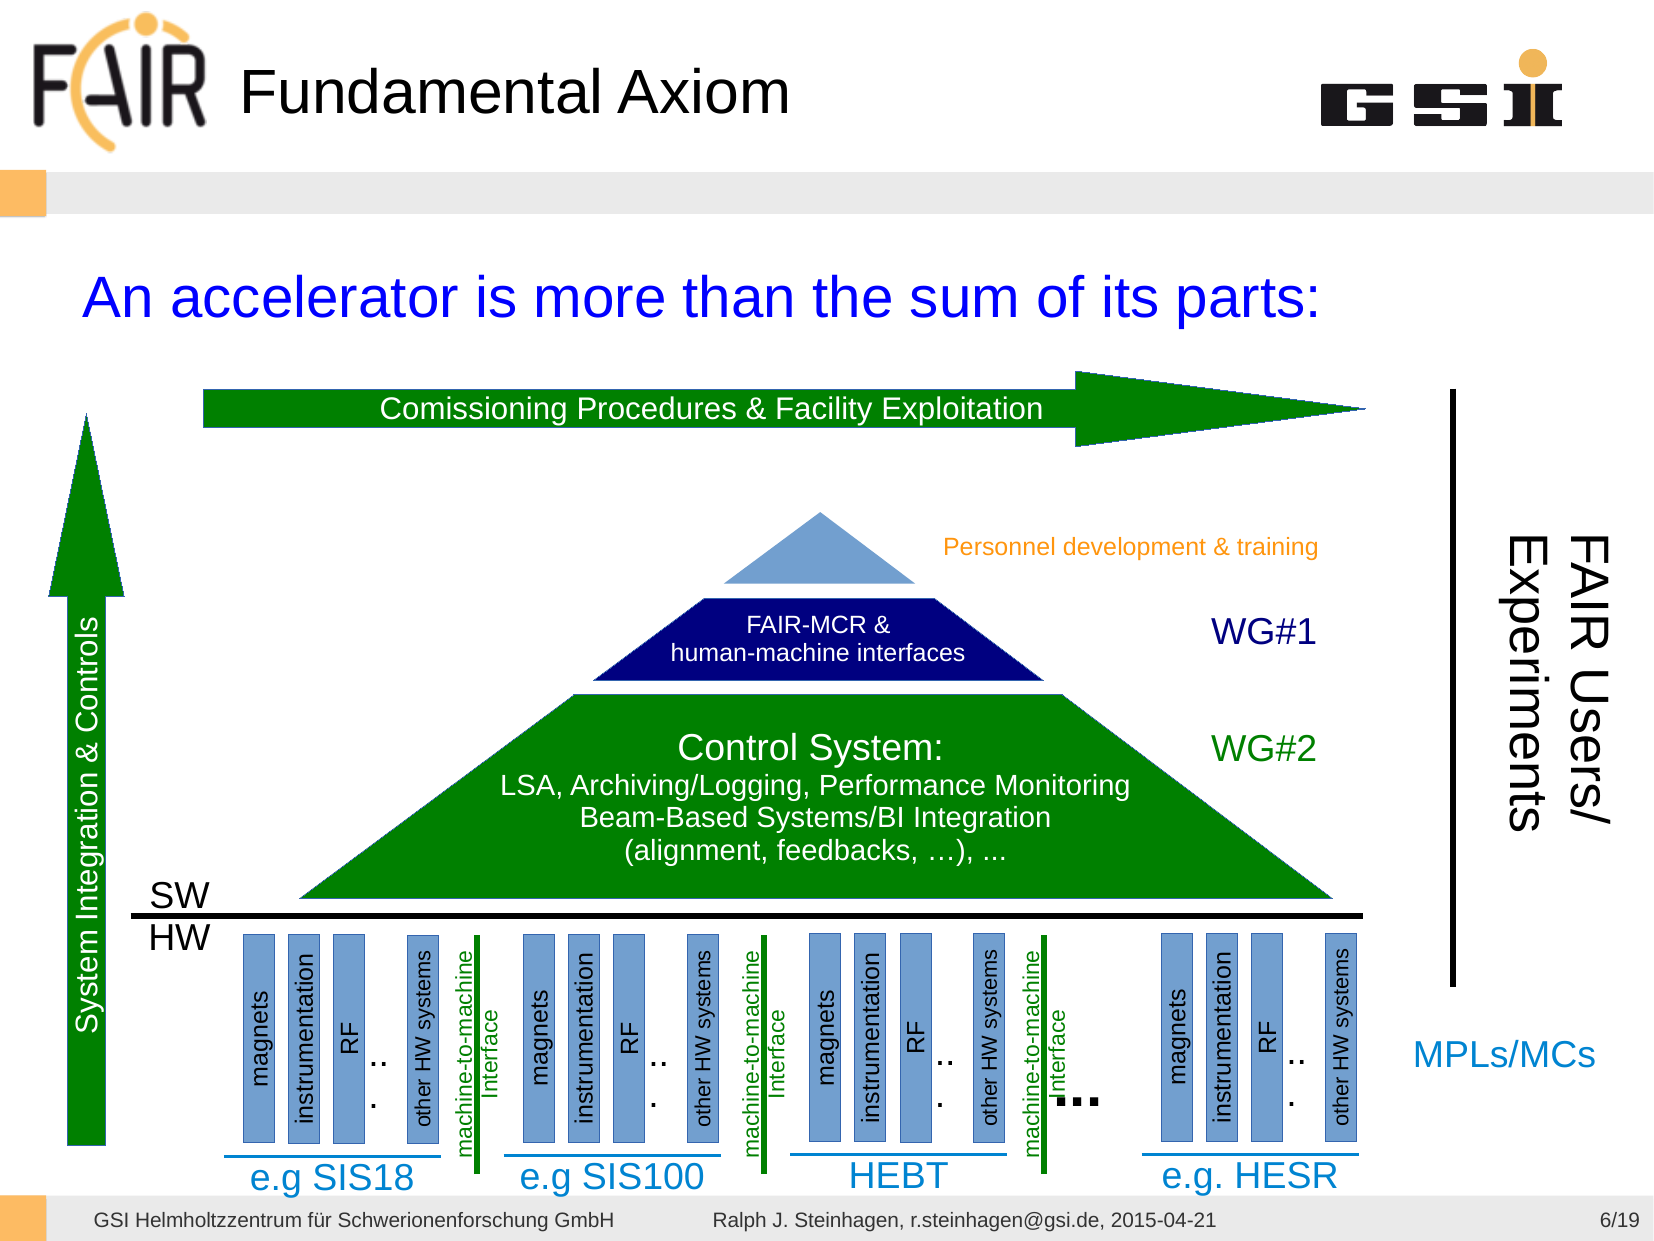

# Fundamental Axiom
An accelerator is more than the sum of its parts:
Comissioning Procedures & Facility Exploitation
Personnel development & training
FAIR-MCR &
human-machine interfaces
WG#1
FAIR Users/
Experiments
Control System:
LSA, Archiving/Logging, Performance Monitoring
Beam-Based Systems/BI Integration
(alignment, feedbacks, …), ...
WG#2
System Integration & Controls
SW
HW
magnets
instrumentation
RF
other HW systems
...
magnets
instrumentation
RF
other HW systems
...
magnets
instrumentation
RF
other HW systems
...
machine-to-machine
Interface
machine-to-machine
Interface
machine-to-machine
Interface
magnets
instrumentation
RF
other HW systems
...
MPLs/MCs
...
e.g. HESR
HEBT
e.g SIS100
e.g SIS18